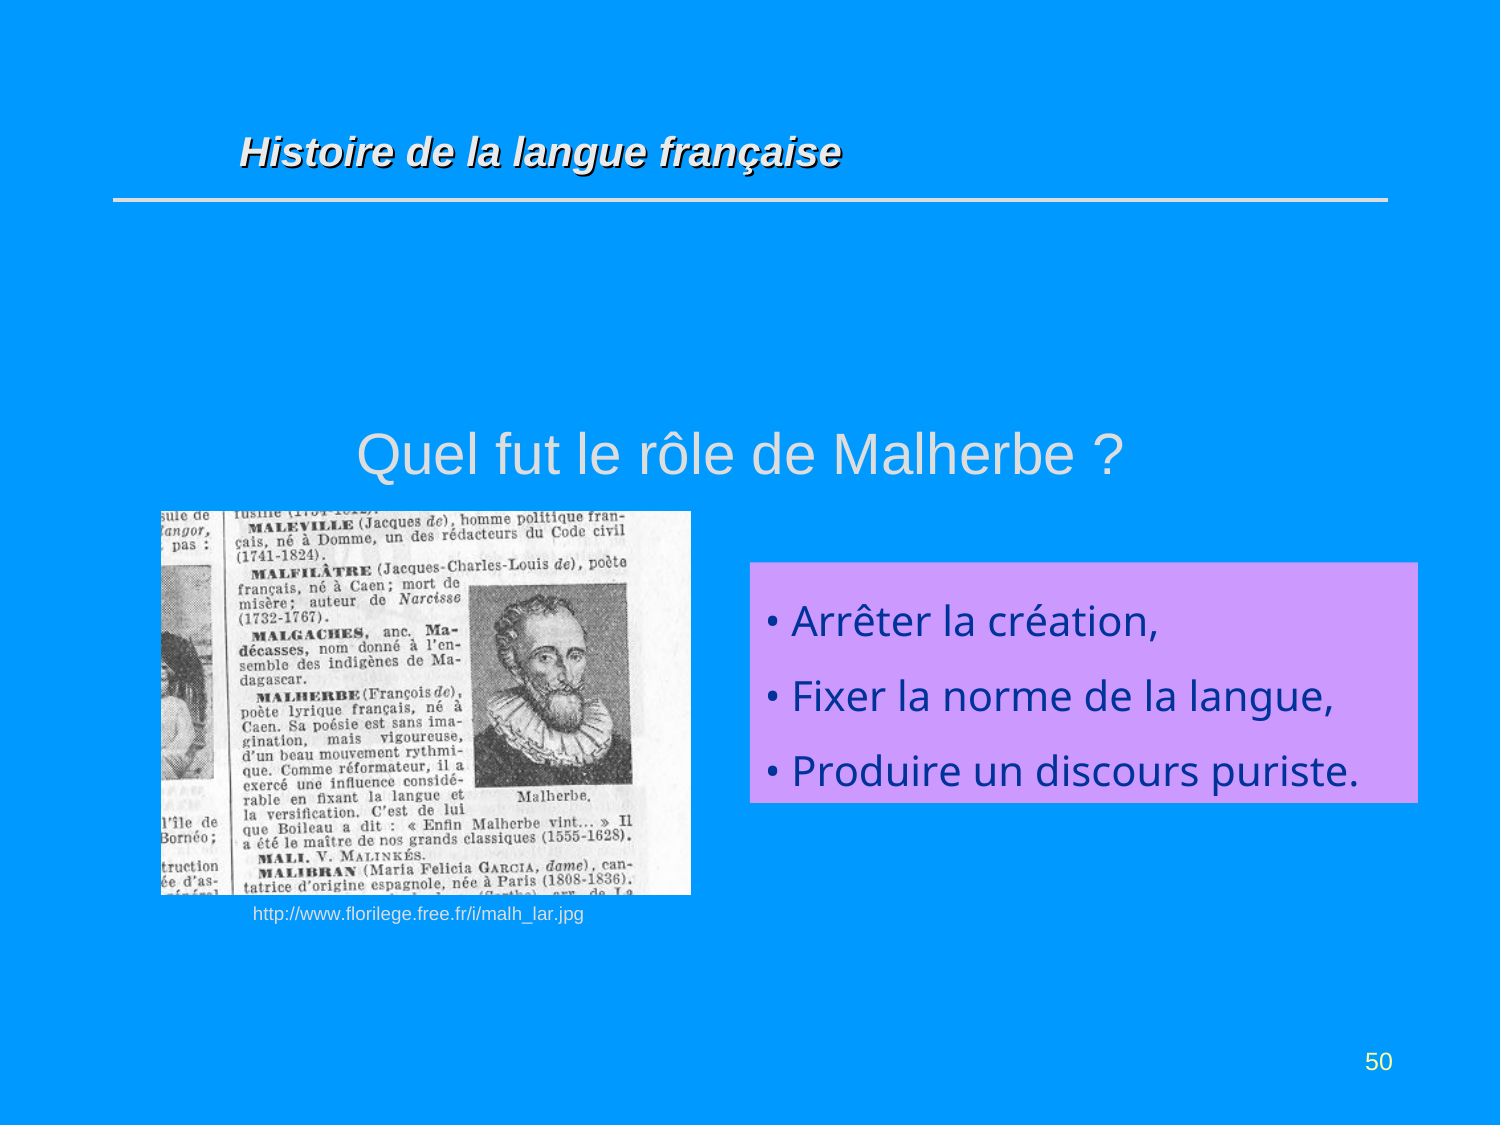

Histoire de la langue française
Quel fut le rôle de Malherbe ?
http://www.florilege.free.fr/i/malh_lar.jpg
 Arrêter la création,
 Fixer la norme de la langue,
 Produire un discours puriste.
50